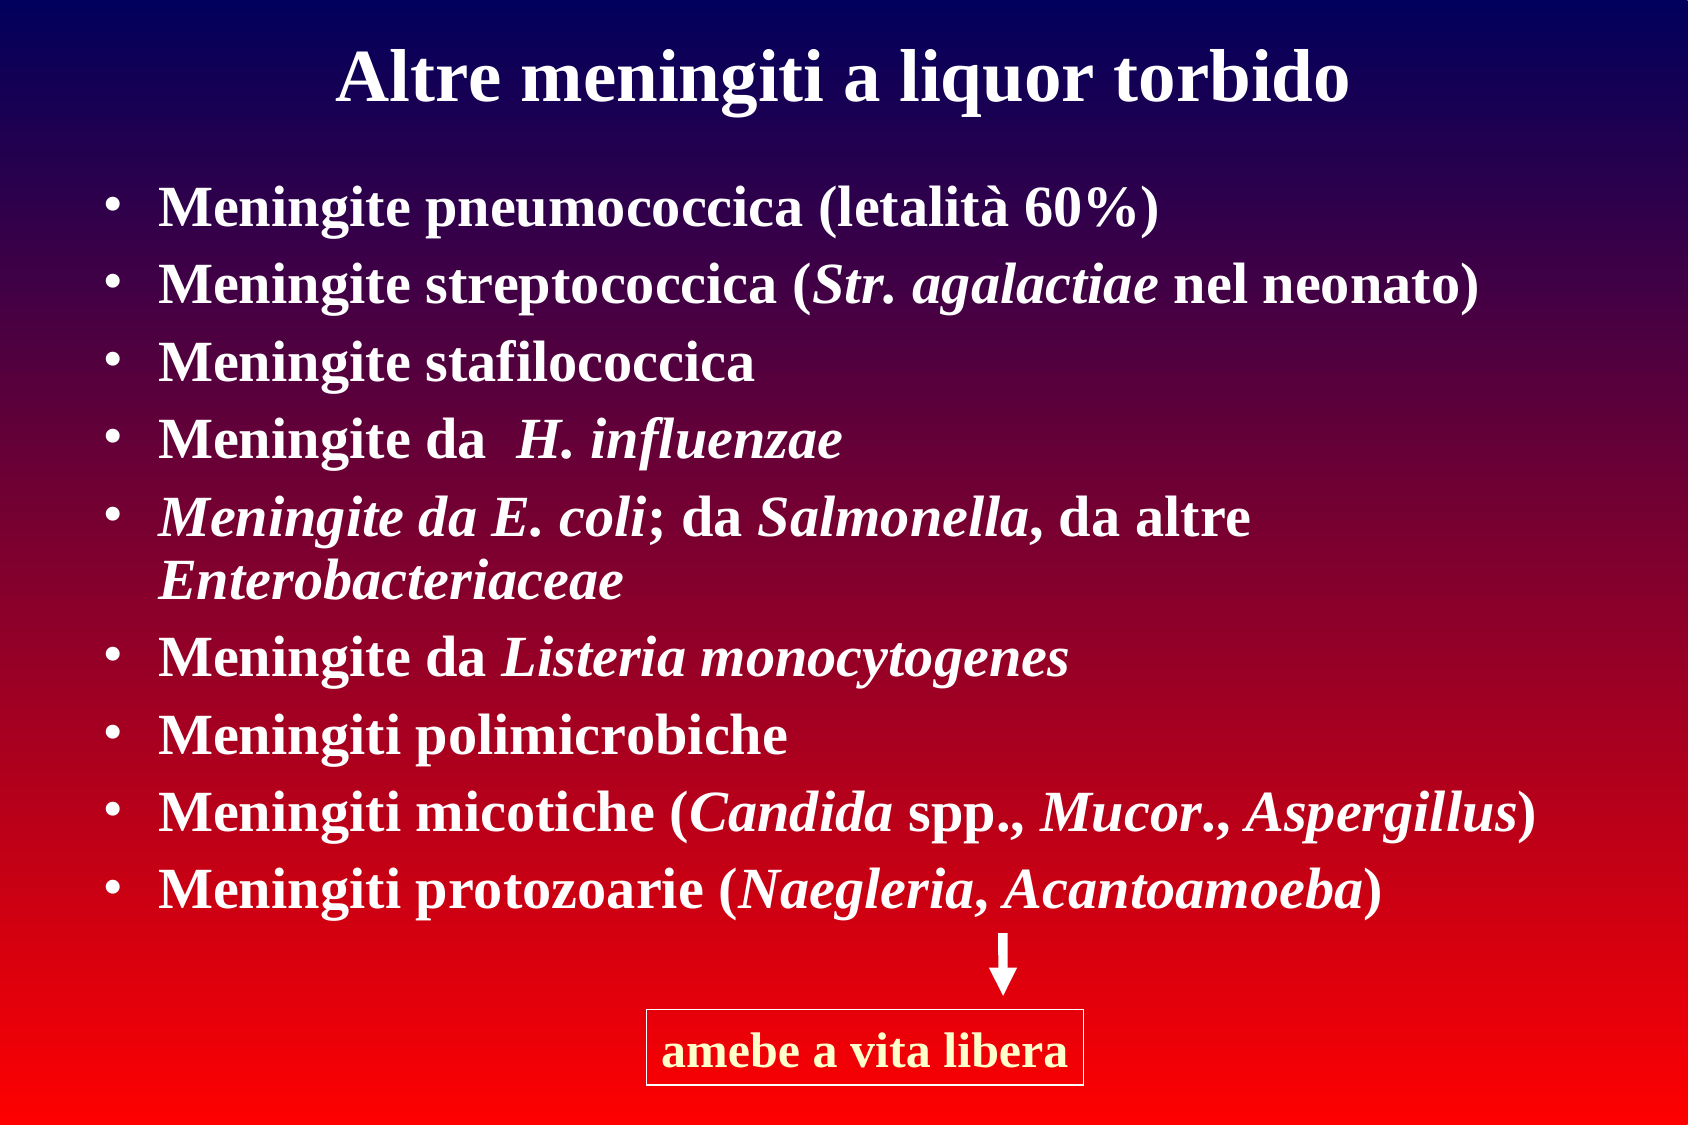

Altre meningiti a liquor torbido
Meningite pneumococcica (letalità 60%)
Meningite streptococcica (Str. agalactiae nel neonato)
Meningite stafilococcica
Meningite da H. influenzae
Meningite da E. coli; da Salmonella, da altre Enterobacteriaceae
Meningite da Listeria monocytogenes
Meningiti polimicrobiche
Meningiti micotiche (Candida spp., Mucor., Aspergillus)
Meningiti protozoarie (Naegleria, Acantoamoeba)
amebe a vita libera